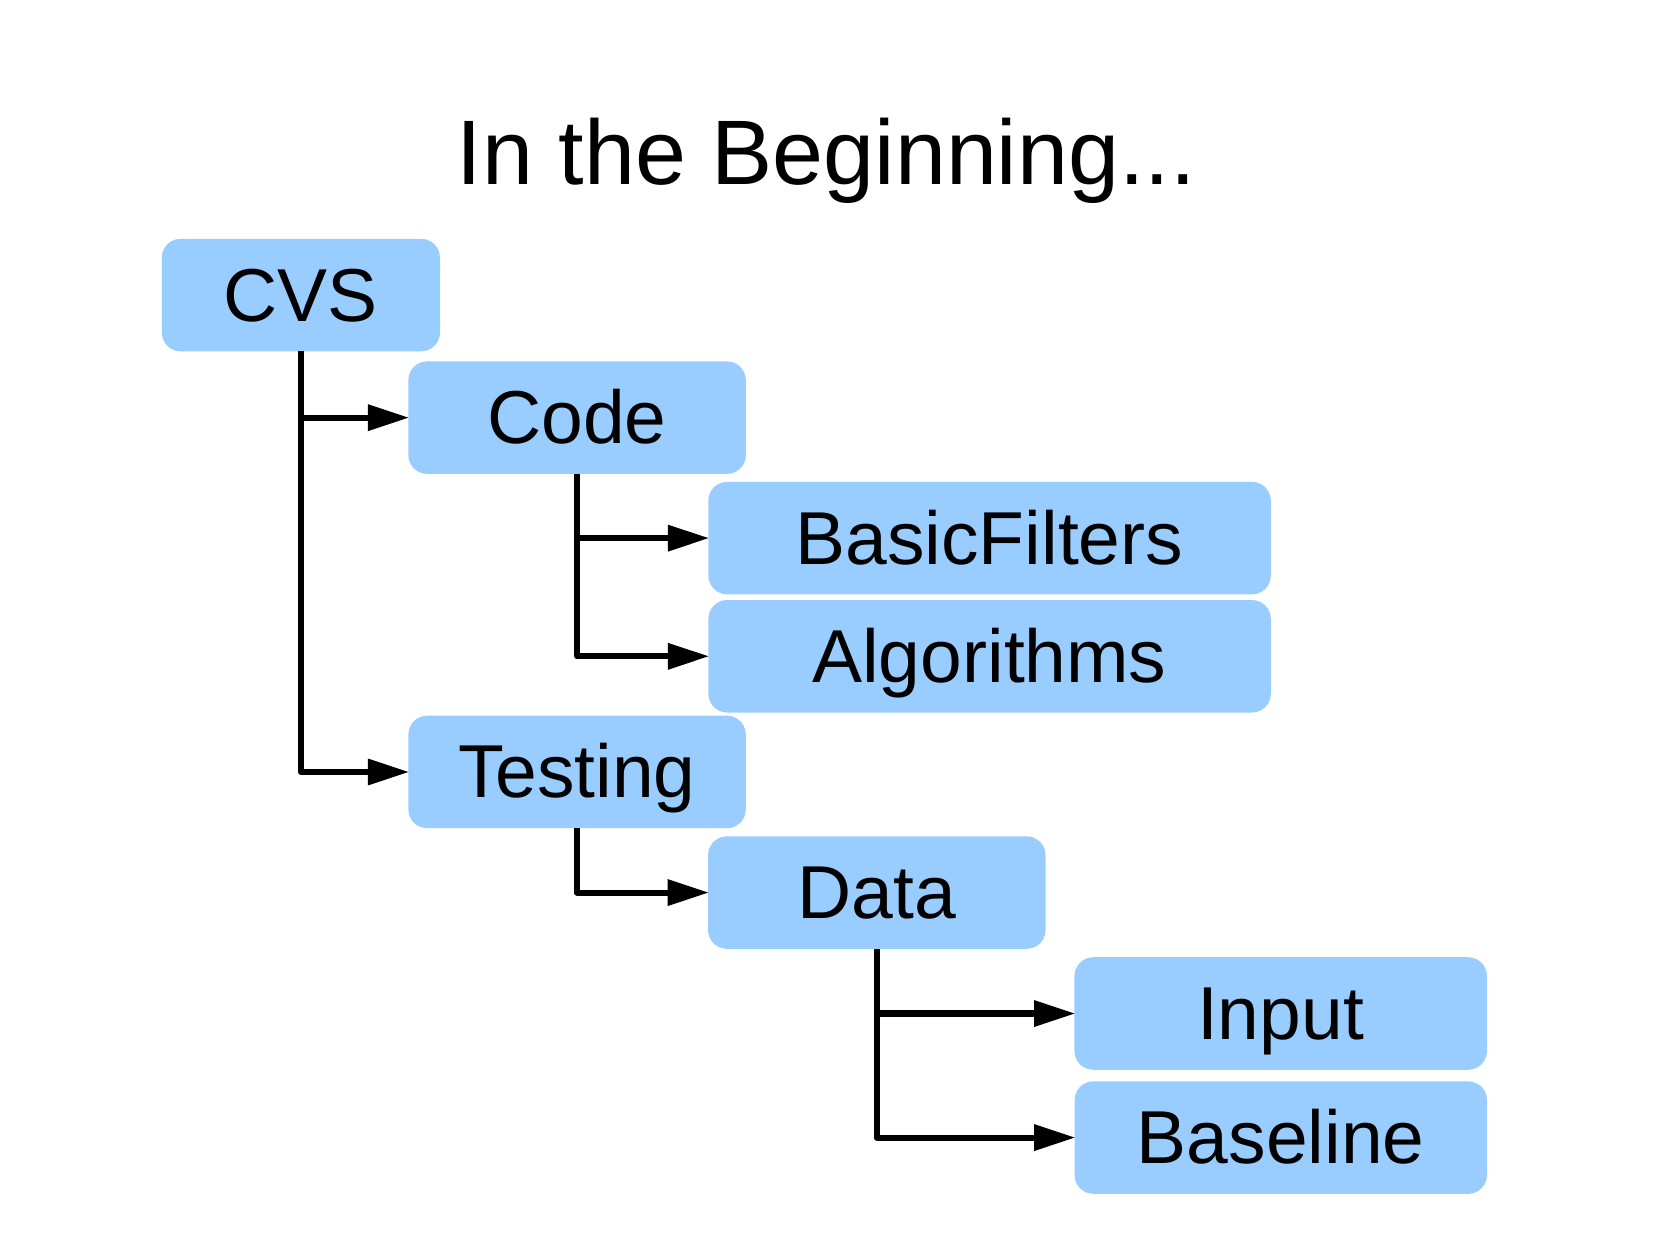

# In the Beginning...
CVS
Code
BasicFilters
Algorithms
Testing
Data
Input
Baseline